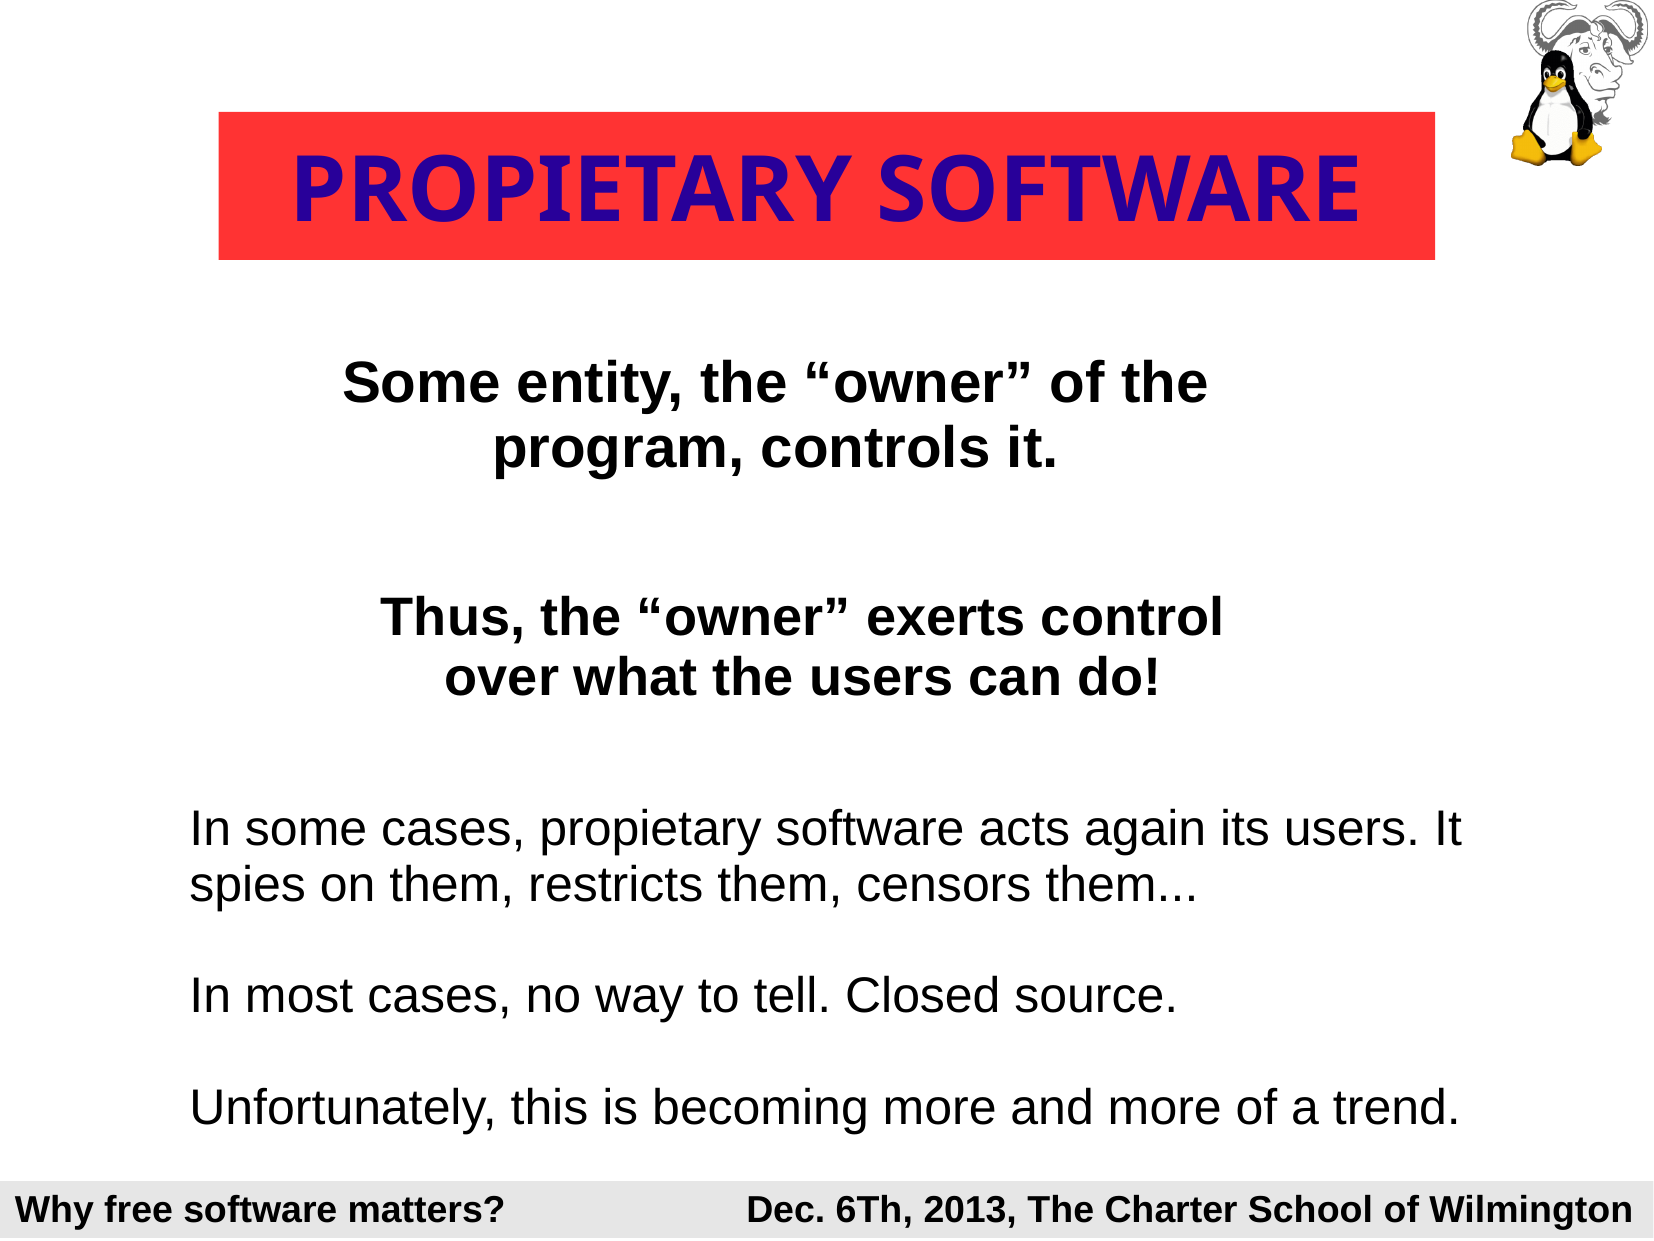

# PROPIETARY SOFTWARE
Some entity, the “owner” of the program, controls it.
Thus, the “owner” exerts control over what the users can do!
In some cases, propietary software acts again its users. It spies on them, restricts them, censors them...
In most cases, no way to tell. Closed source.
Unfortunately, this is becoming more and more of a trend.
Why free software matters? Dec. 6Th, 2013, The Charter School of Wilmington